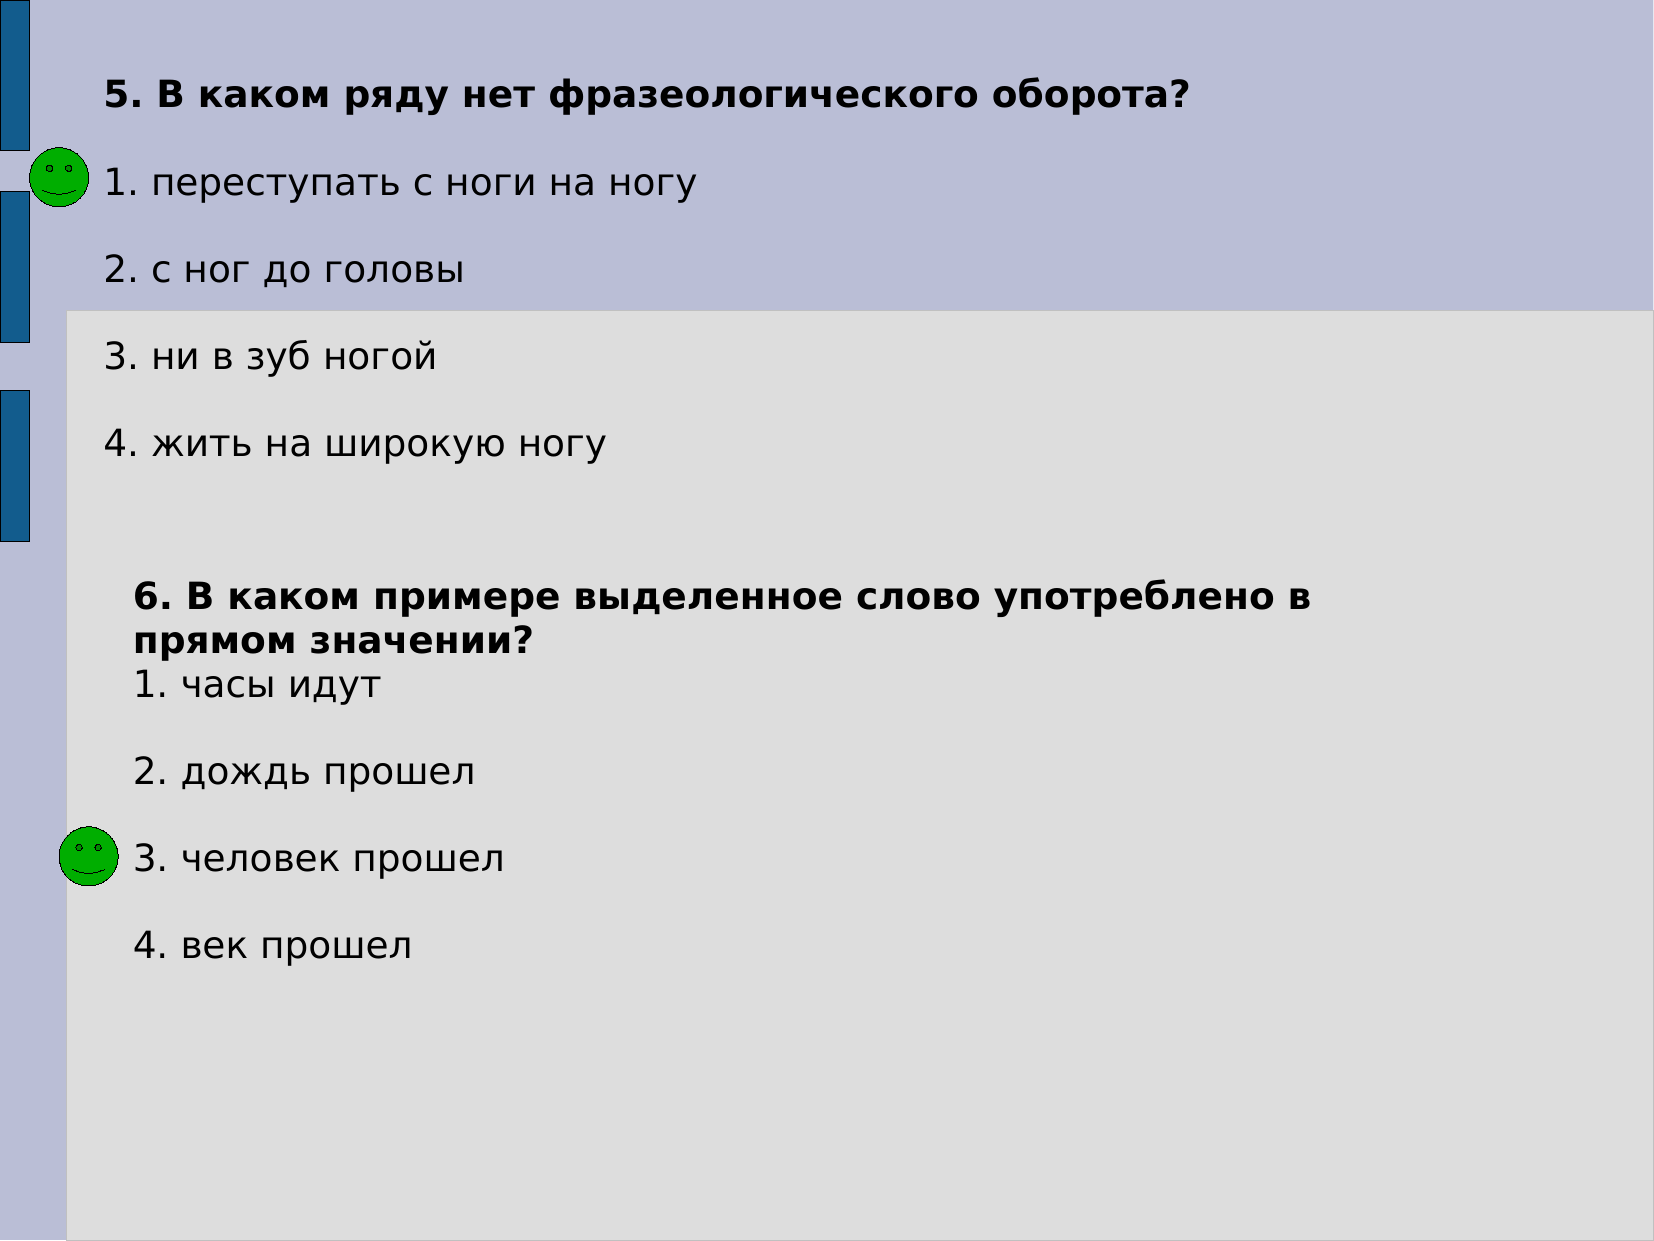

5. В каком ряду нет фразеологического оборота?
1. переступать с ноги на ногу
2. с ног до головы
3. ни в зуб ногой
4. жить на широкую ногу
6. В каком примере выделенное слово употреблено в прямом значении?
1. часы идут
2. дождь прошел
3. человек прошел
4. век прошел